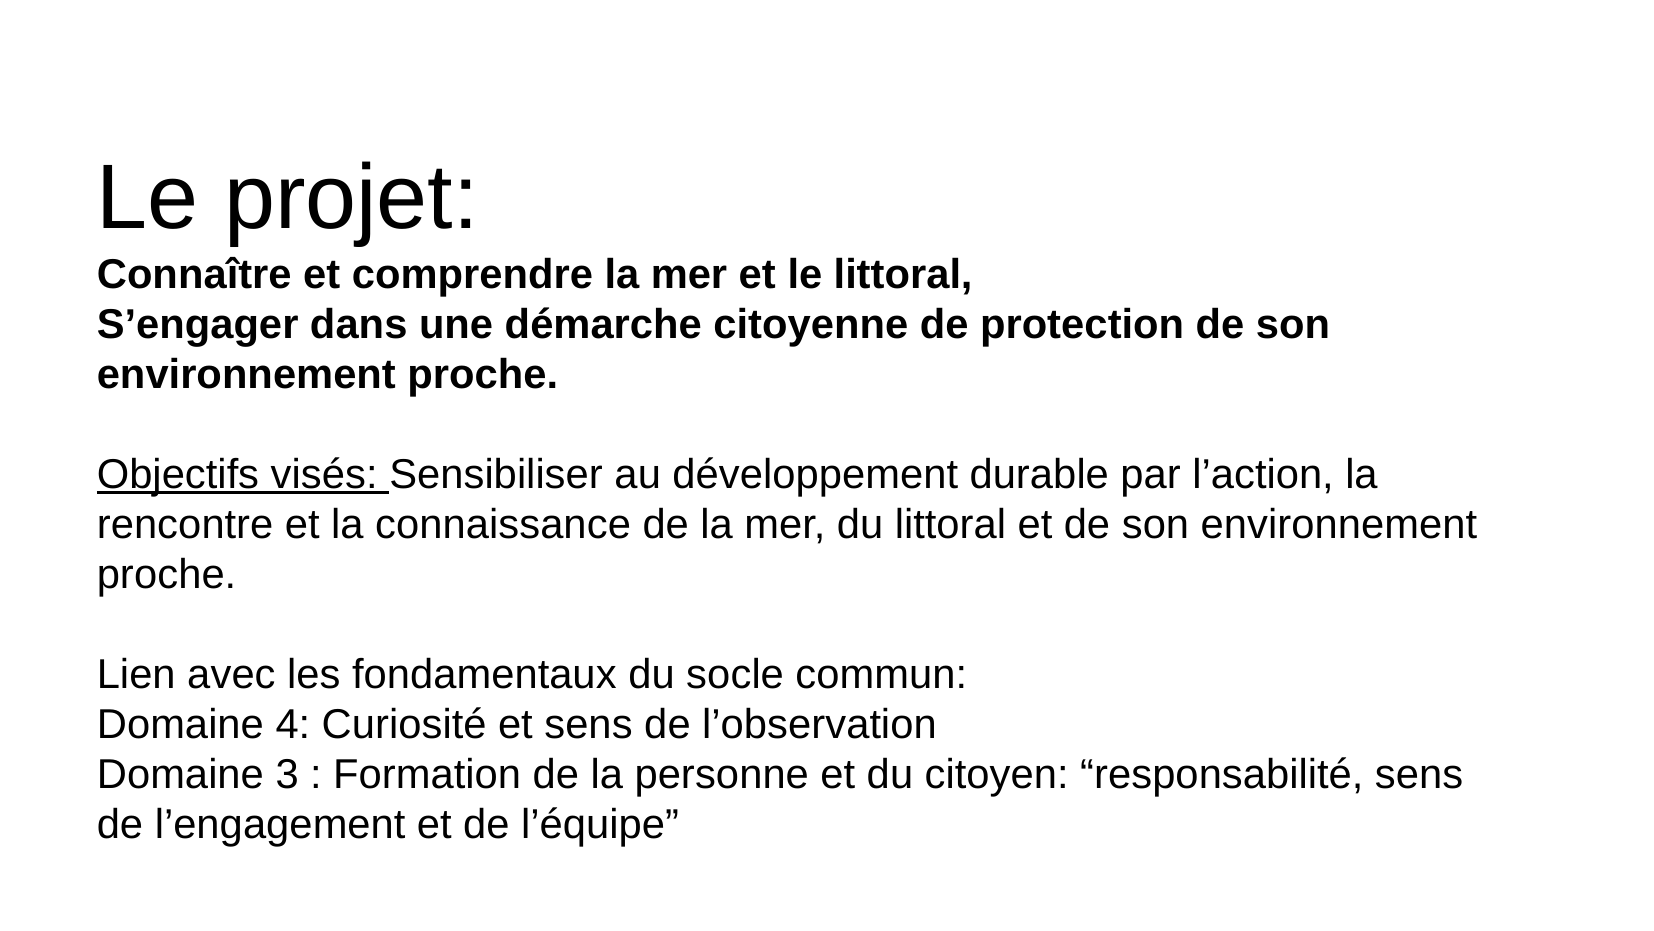

# Le projet: Connaître et comprendre la mer et le littoral, S’engager dans une démarche citoyenne de protection de son environnement proche. Objectifs visés: Sensibiliser au développement durable par l’action, la rencontre et la connaissance de la mer, du littoral et de son environnement proche. Lien avec les fondamentaux du socle commun: Domaine 4: Curiosité et sens de l’observation Domaine 3 : Formation de la personne et du citoyen: “responsabilité, sens de l’engagement et de l’équipe”